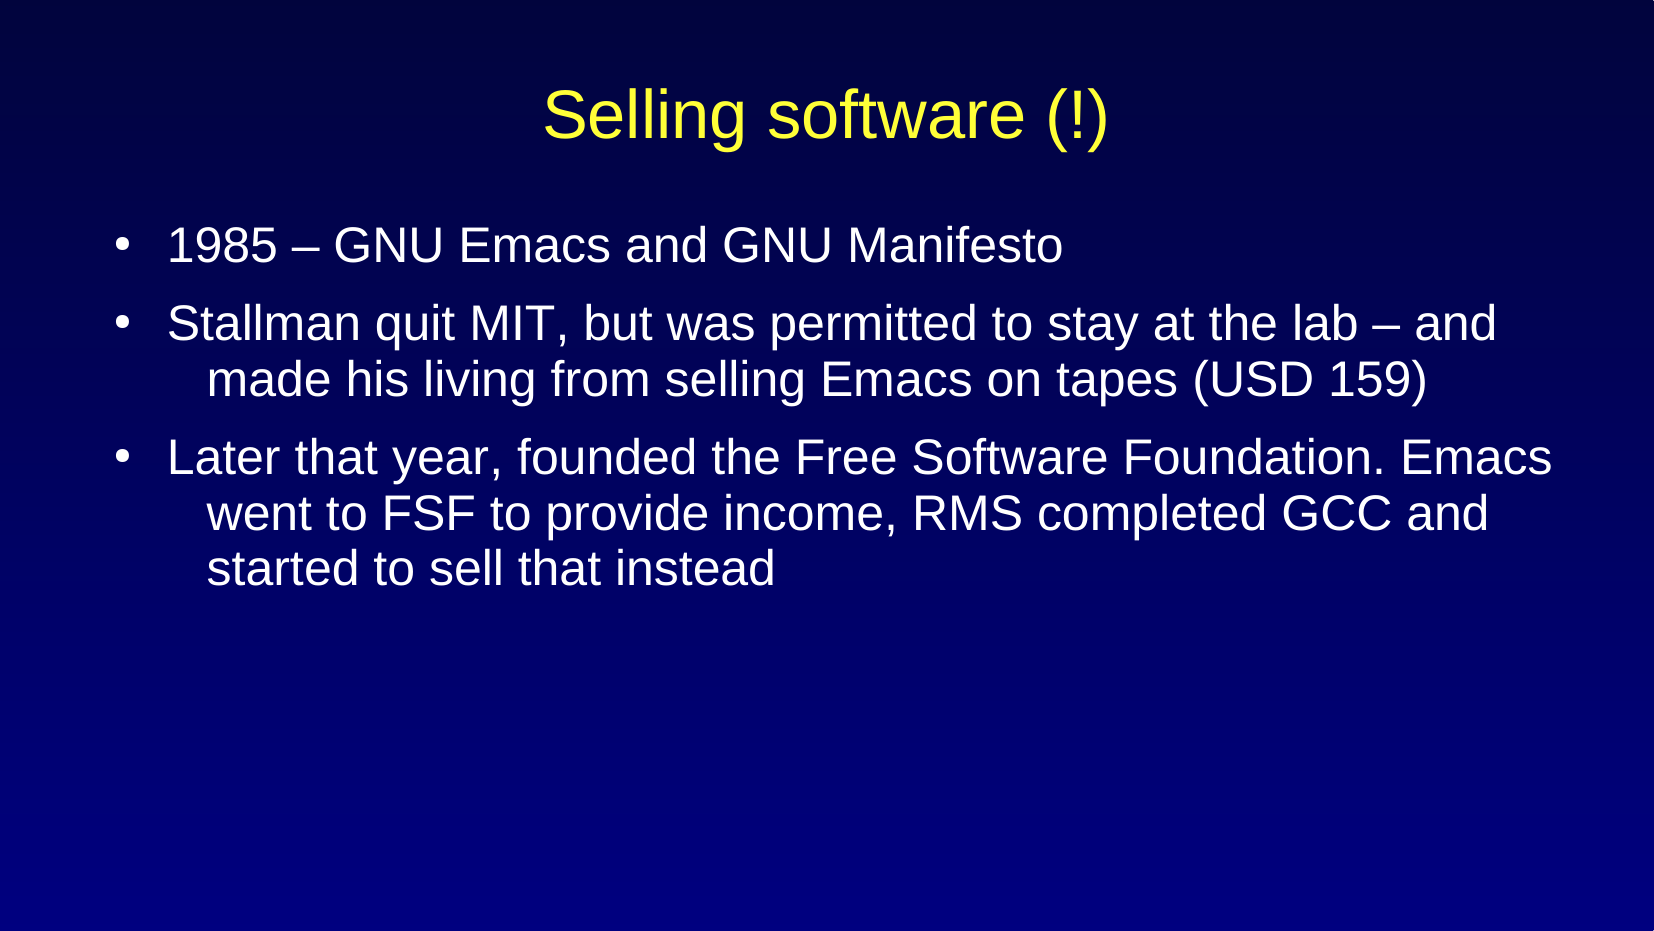

# Selling software (!)
1985 – GNU Emacs and GNU Manifesto
Stallman quit MIT, but was permitted to stay at the lab – and made his living from selling Emacs on tapes (USD 159)
Later that year, founded the Free Software Foundation. Emacs went to FSF to provide income, RMS completed GCC and started to sell that instead